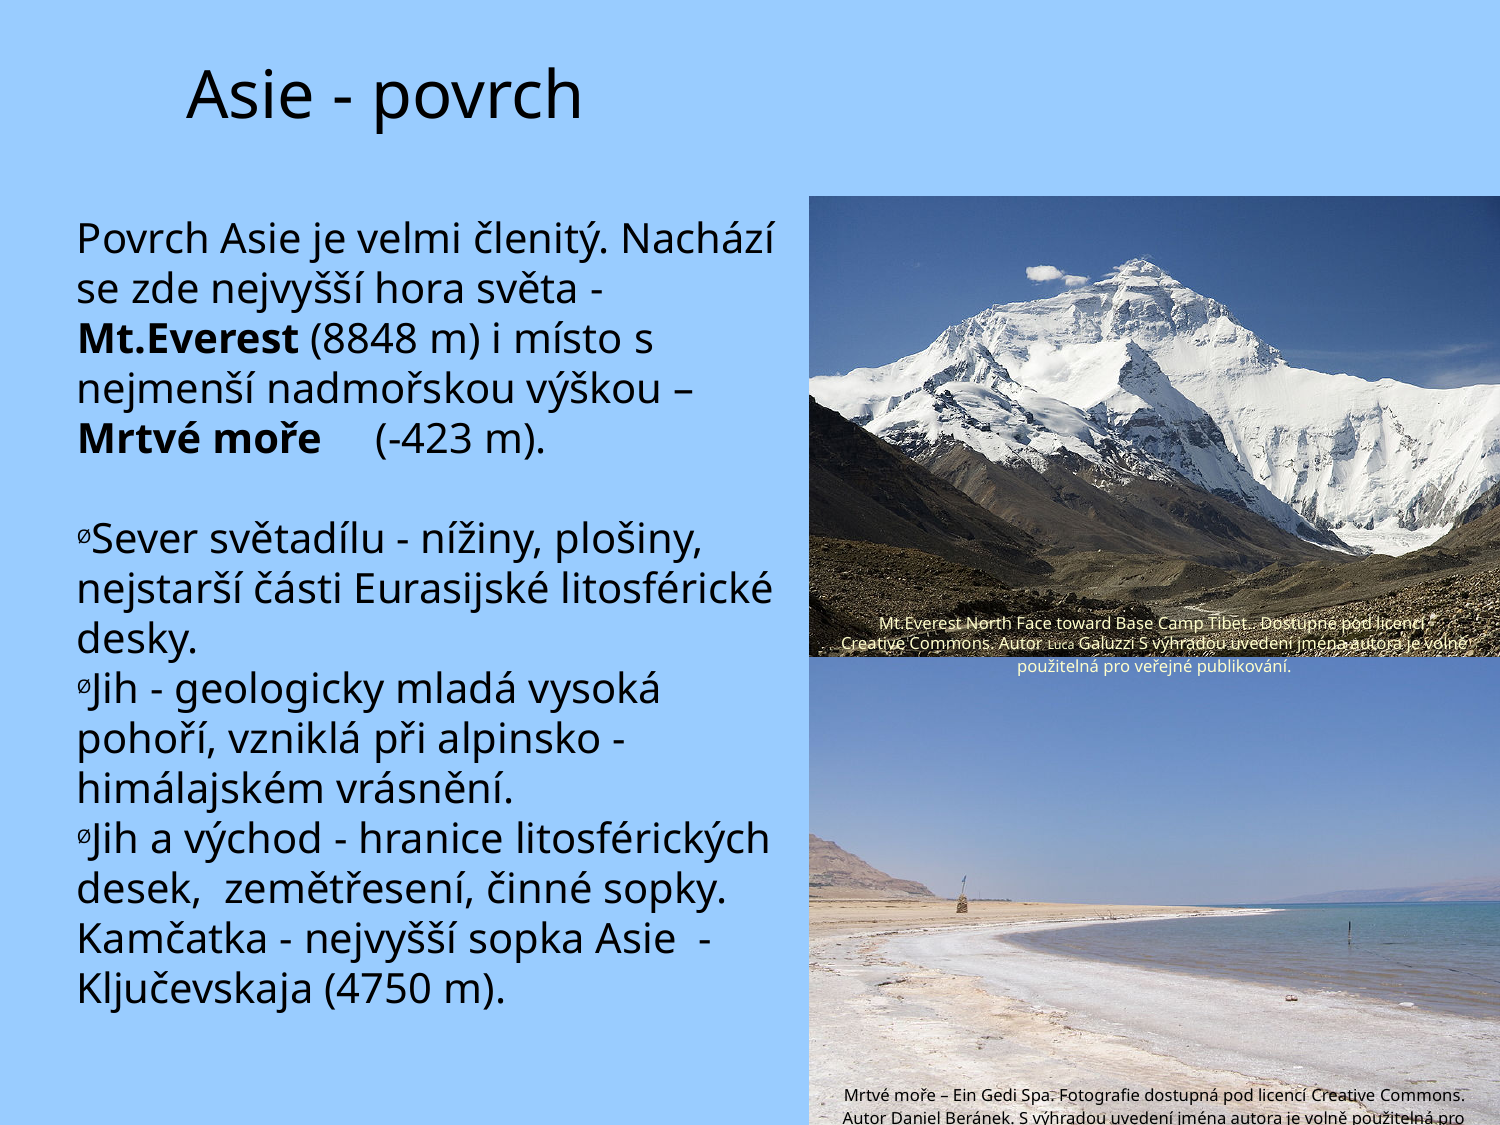

# Asie - povrch
Povrch Asie je velmi členitý. Nachází se zde nejvyšší hora světa - Mt.Everest (8848 m) i místo s nejmenší nadmořskou výškou – Mrtvé moře (-423 m).
Sever světadílu - nížiny, plošiny, nejstarší části Eurasijské litosférické desky.
Jih - geologicky mladá vysoká pohoří, vzniklá při alpinsko - himálajském vrásnění.
Jih a východ - hranice litosférických desek, zemětřesení, činné sopky. Kamčatka - nejvyšší sopka Asie - Ključevskaja (4750 m).
Mt.Everest North Face toward Base Camp Tibet.. Dostupné pod licencí Creative Commons. Autor Luca Galuzzi S výhradou uvedení jména autora je volně použitelná pro veřejné publikování.
Mrtvé moře – Ein Gedi Spa. Fotografie dostupná pod licencí Creative Commons. Autor Daniel Beránek. S výhradou uvedení jména autora je volně použitelná pro veřejné publikování.